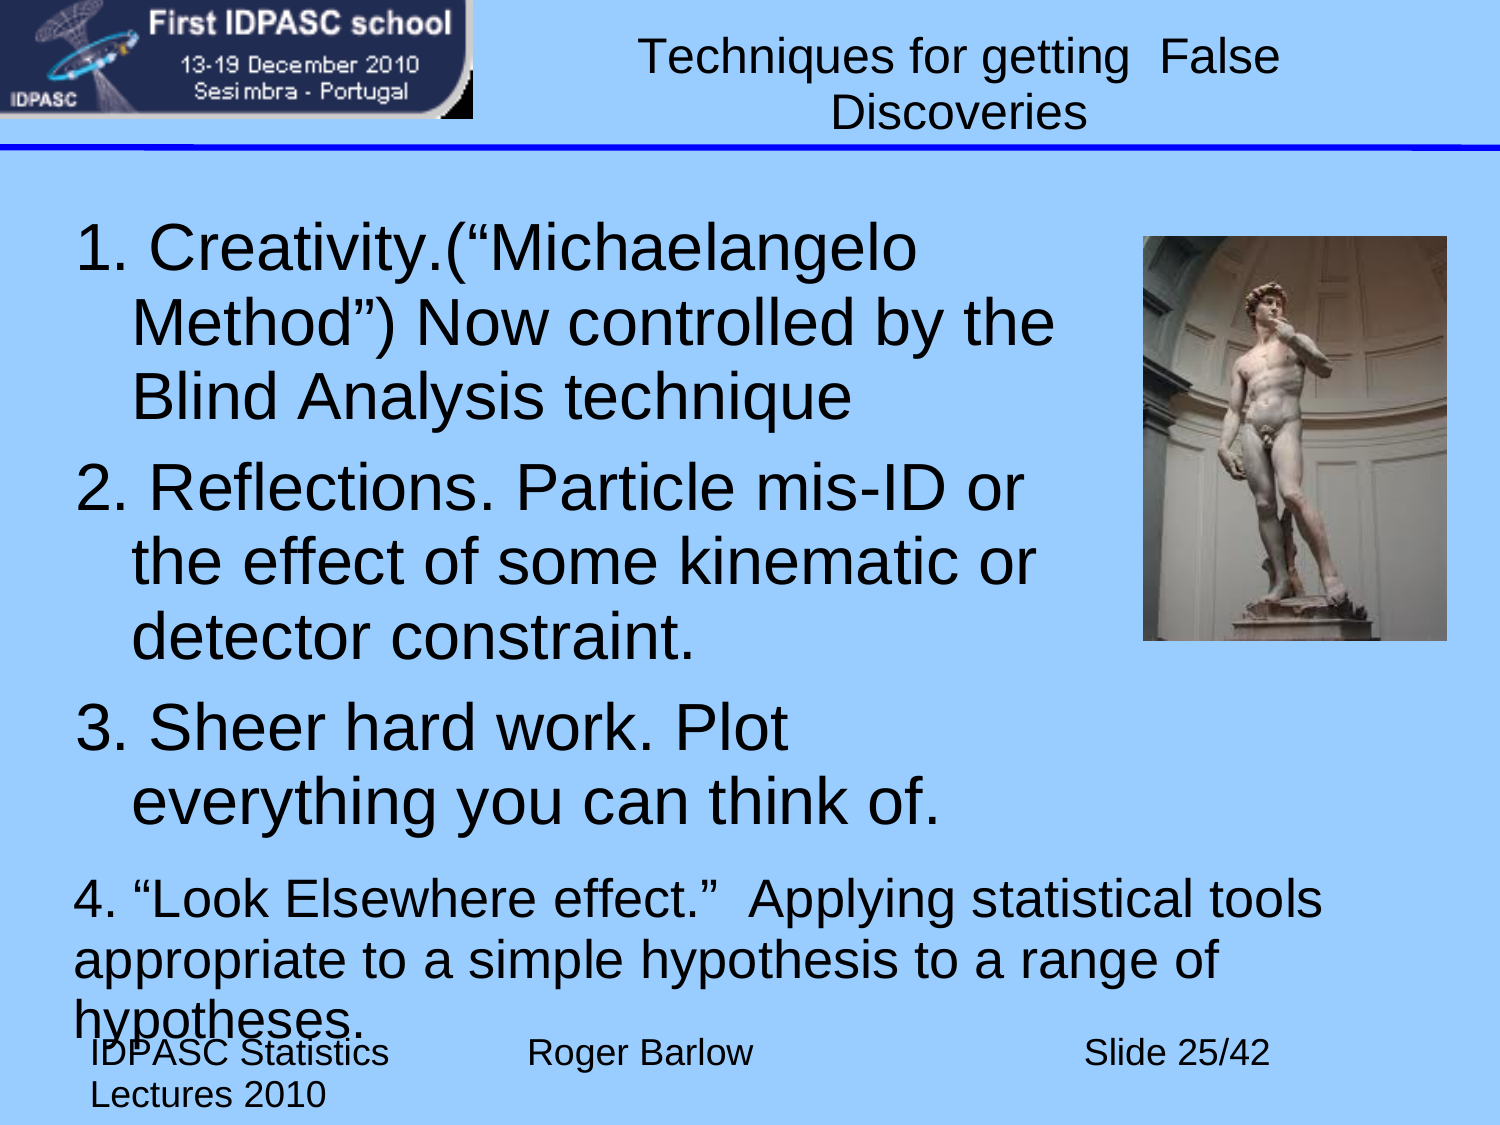

# Techniques for getting False Discoveries
1. Creativity.(“Michaelangelo Method”) Now controlled by the Blind Analysis technique
2. Reflections. Particle mis-ID or the effect of some kinematic or detector constraint.
3. Sheer hard work. Plot everything you can think of.
4. “Look Elsewhere effect.” Applying statistical tools appropriate to a simple hypothesis to a range of hypotheses.
25